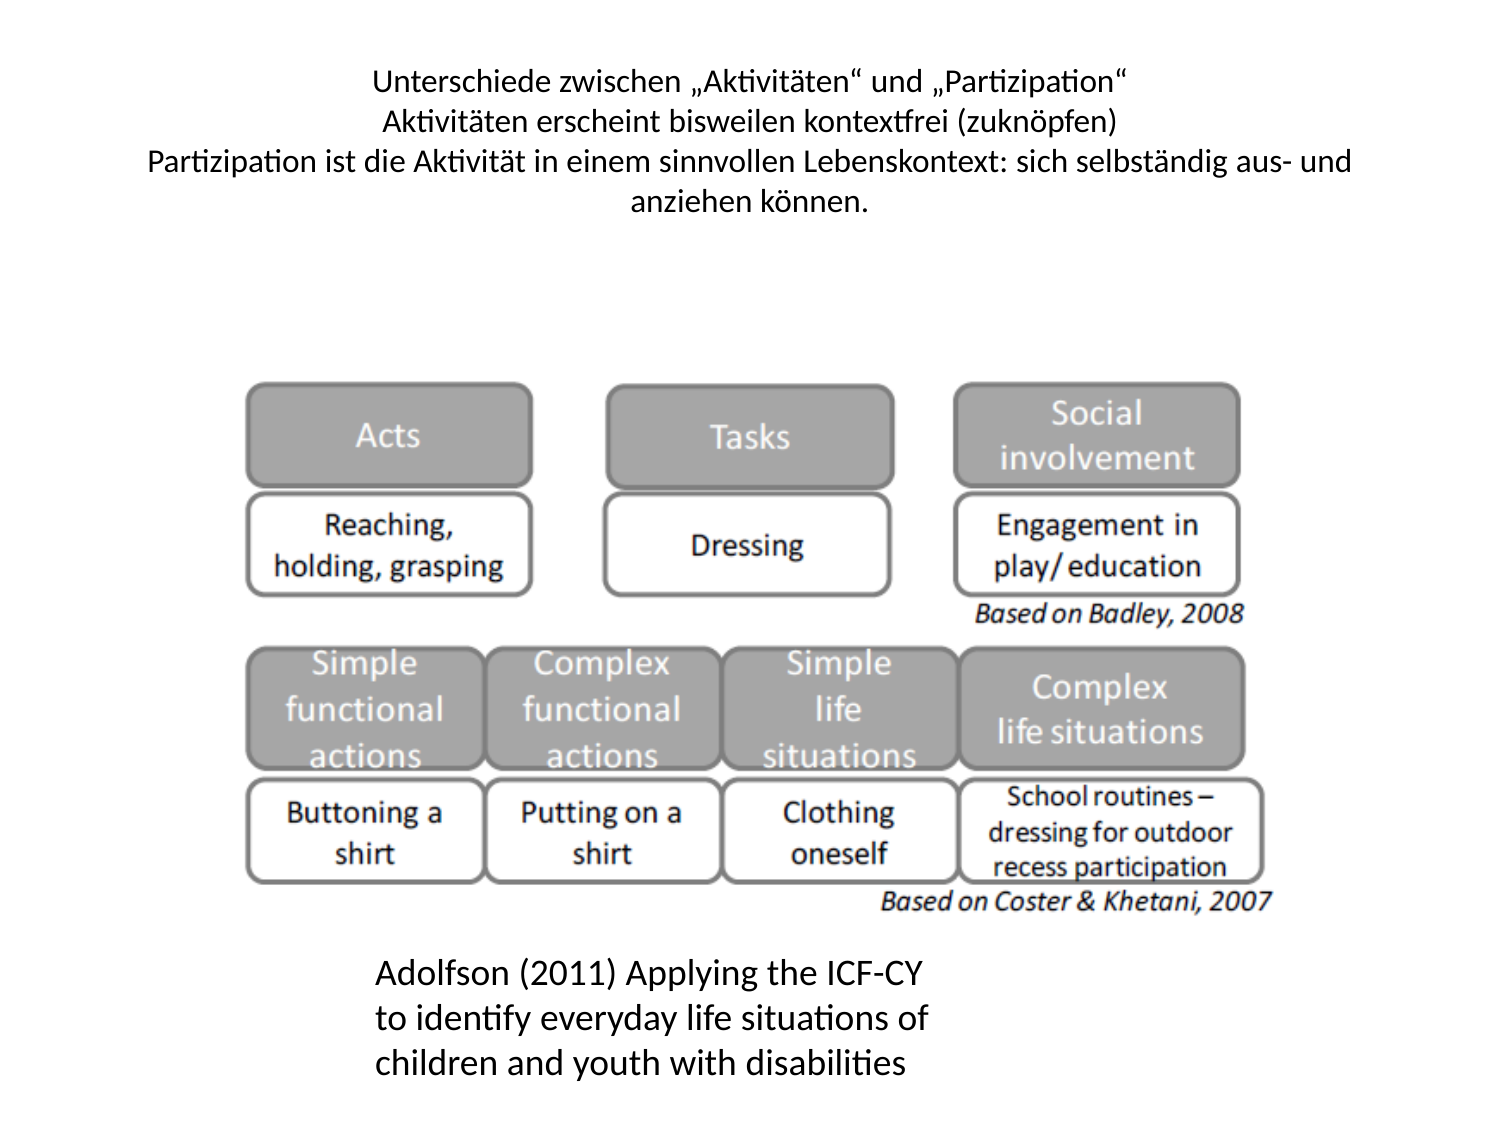

# Unterschiede zwischen „Aktivitäten“ und „Partizipation“ Aktivitäten erscheint bisweilen kontextfrei (zuknöpfen) Partizipation ist die Aktivität in einem sinnvollen Lebenskontext: sich selbständig aus- und anziehen können.
Adolfson (2011) Applying the ICF-CY
to identify everyday life situations of
children and youth with disabilities